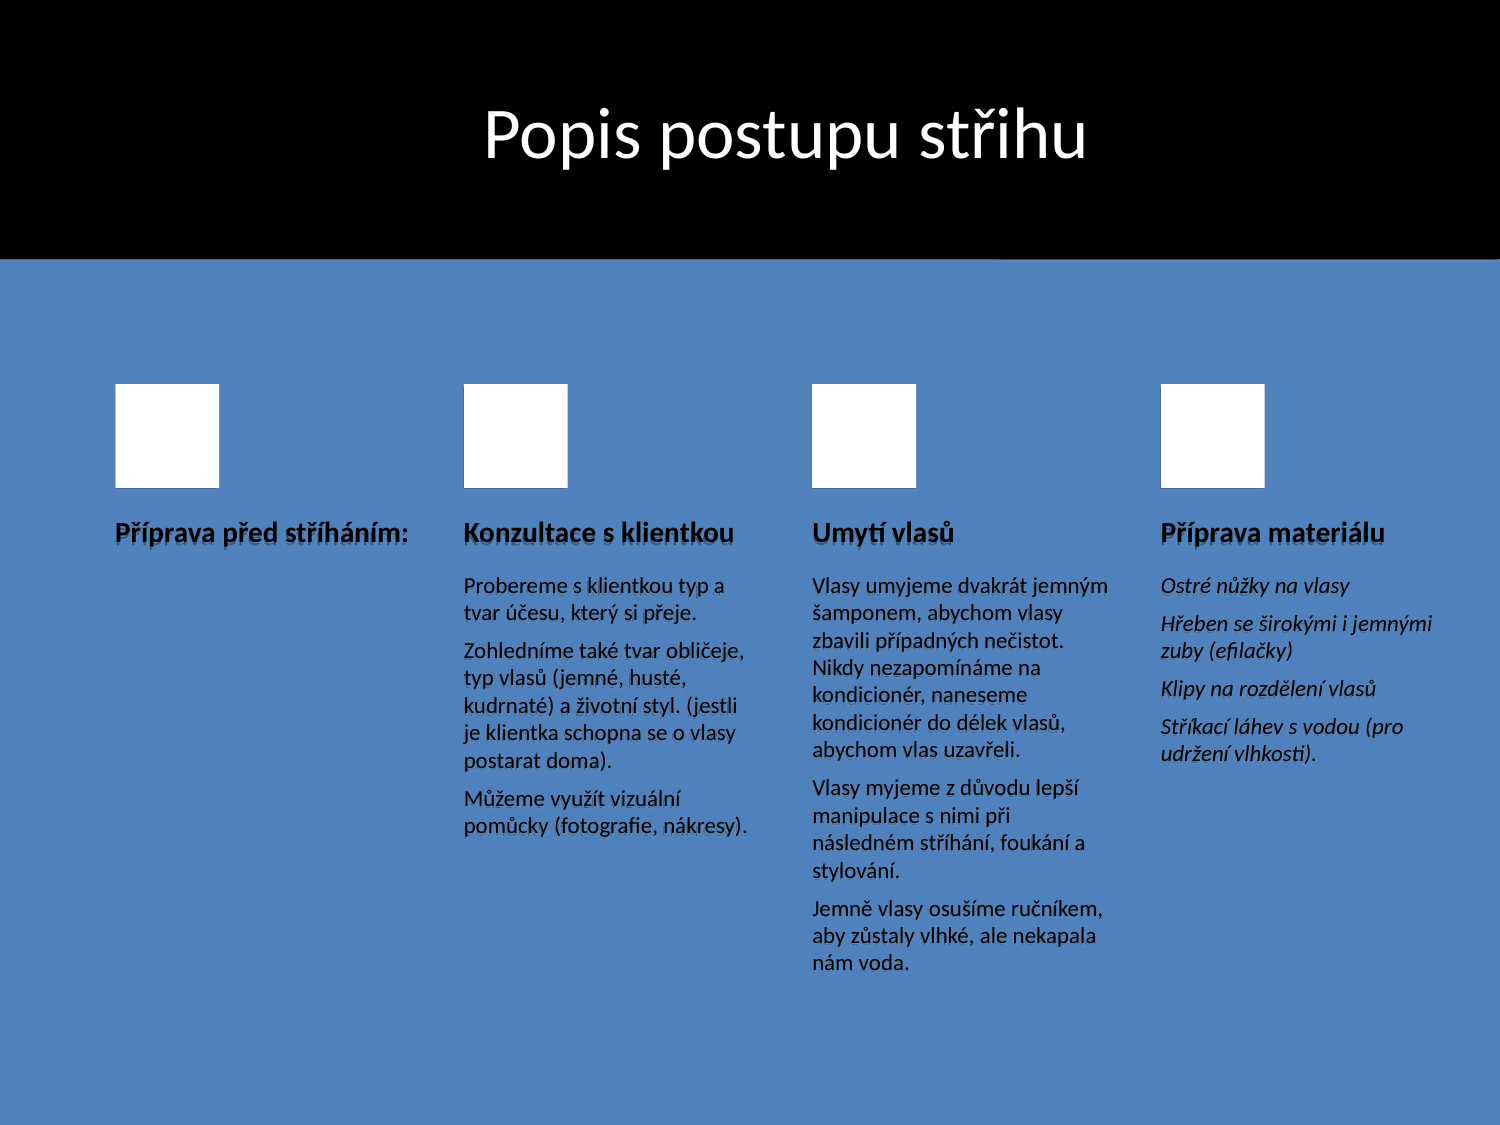

# Popis postupu střihu
Příprava před stříháním:
Konzultace s klientkou
Umytí vlasů
Příprava materiálu
Probereme s klientkou typ a tvar účesu, který si přeje.
Zohledníme také tvar obličeje, typ vlasů (jemné, husté, kudrnaté) a životní styl. (jestli je klientka schopna se o vlasy postarat doma).
Můžeme využít vizuální pomůcky (fotografie, nákresy).
Vlasy umyjeme dvakrát jemným šamponem, abychom vlasy zbavili případných nečistot. Nikdy nezapomínáme na kondicionér, naneseme kondicionér do délek vlasů, abychom vlas uzavřeli.
Vlasy myjeme z důvodu lepší manipulace s nimi při následném stříhání, foukání a stylování.
Jemně vlasy osušíme ručníkem, aby zůstaly vlhké, ale nekapala nám voda.
Ostré nůžky na vlasy
Hřeben se širokými i jemnými zuby (efilačky)
Klipy na rozdělení vlasů
Stříkací láhev s vodou (pro udržení vlhkosti).